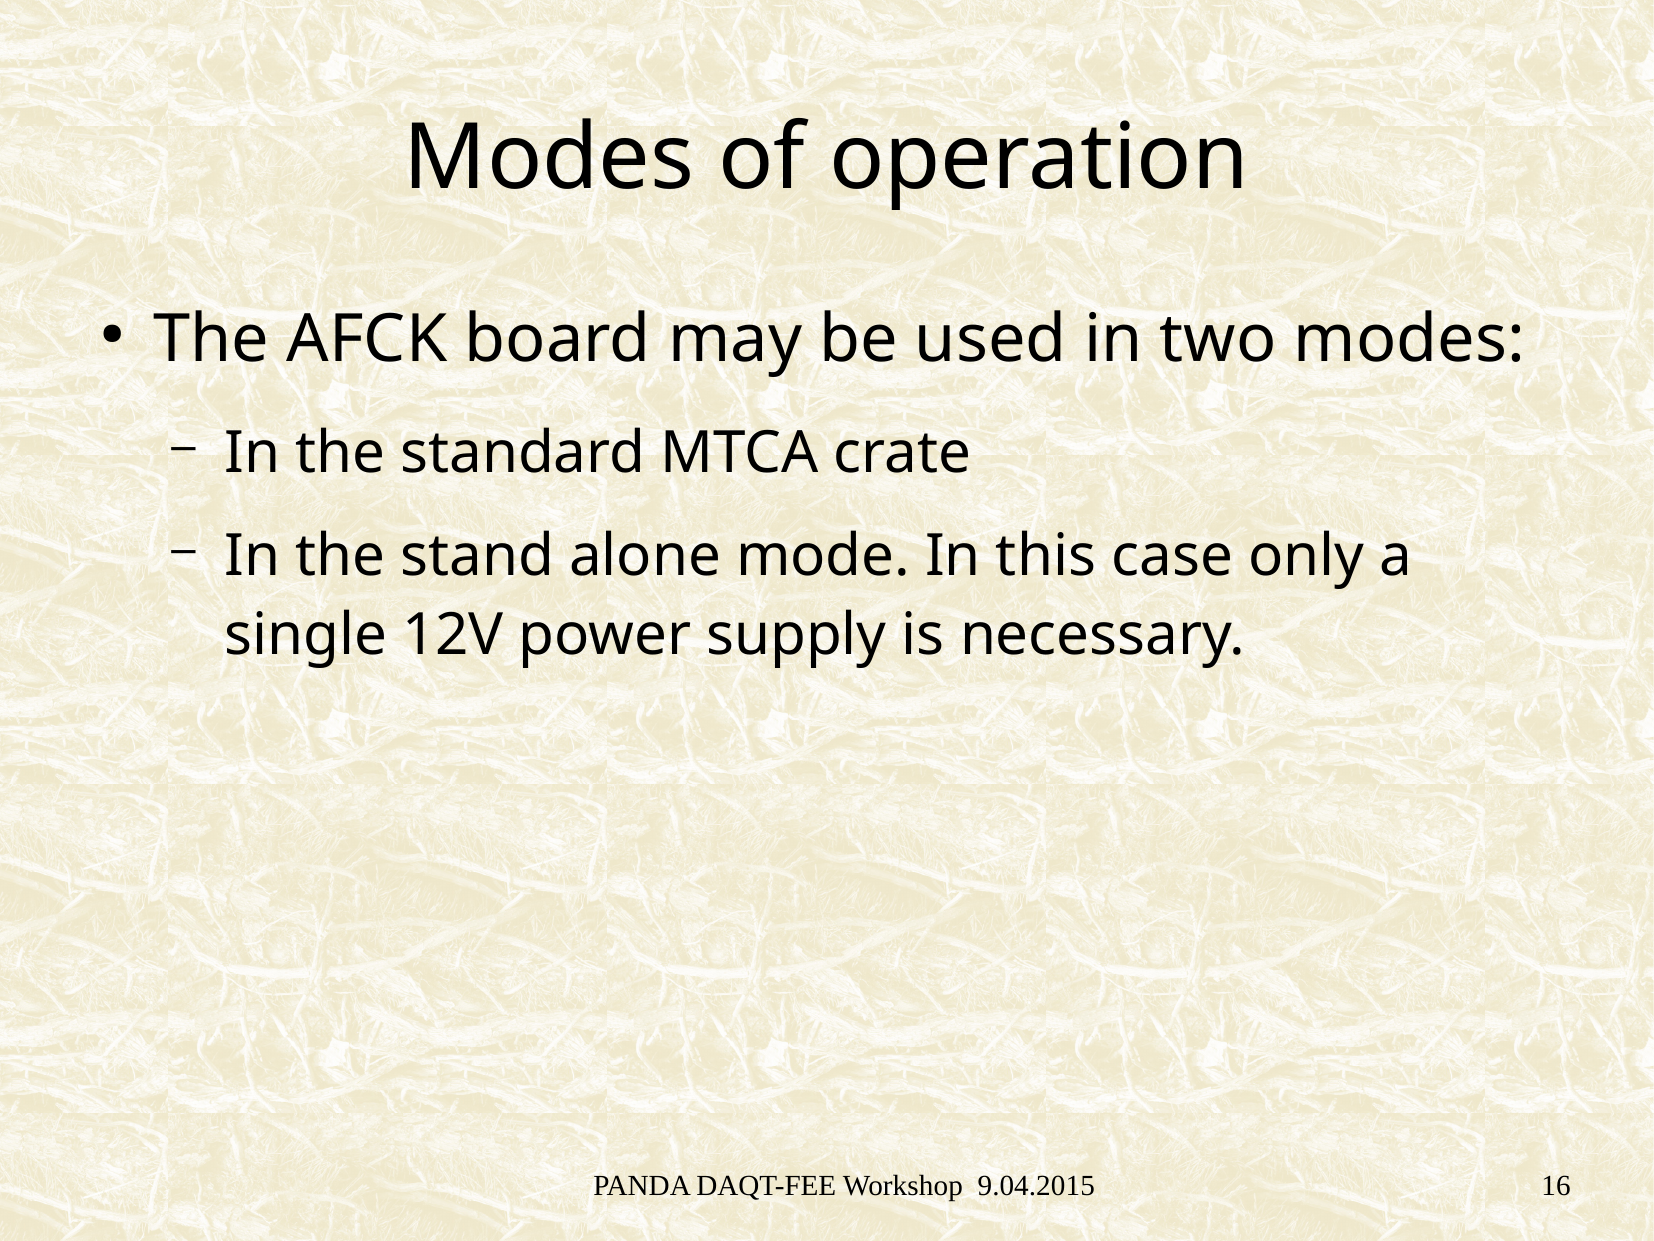

# Modes of operation
The AFCK board may be used in two modes:
In the standard MTCA crate
In the stand alone mode. In this case only a single 12V power supply is necessary.
PANDA DAQT-FEE Workshop 9.04.2015
16